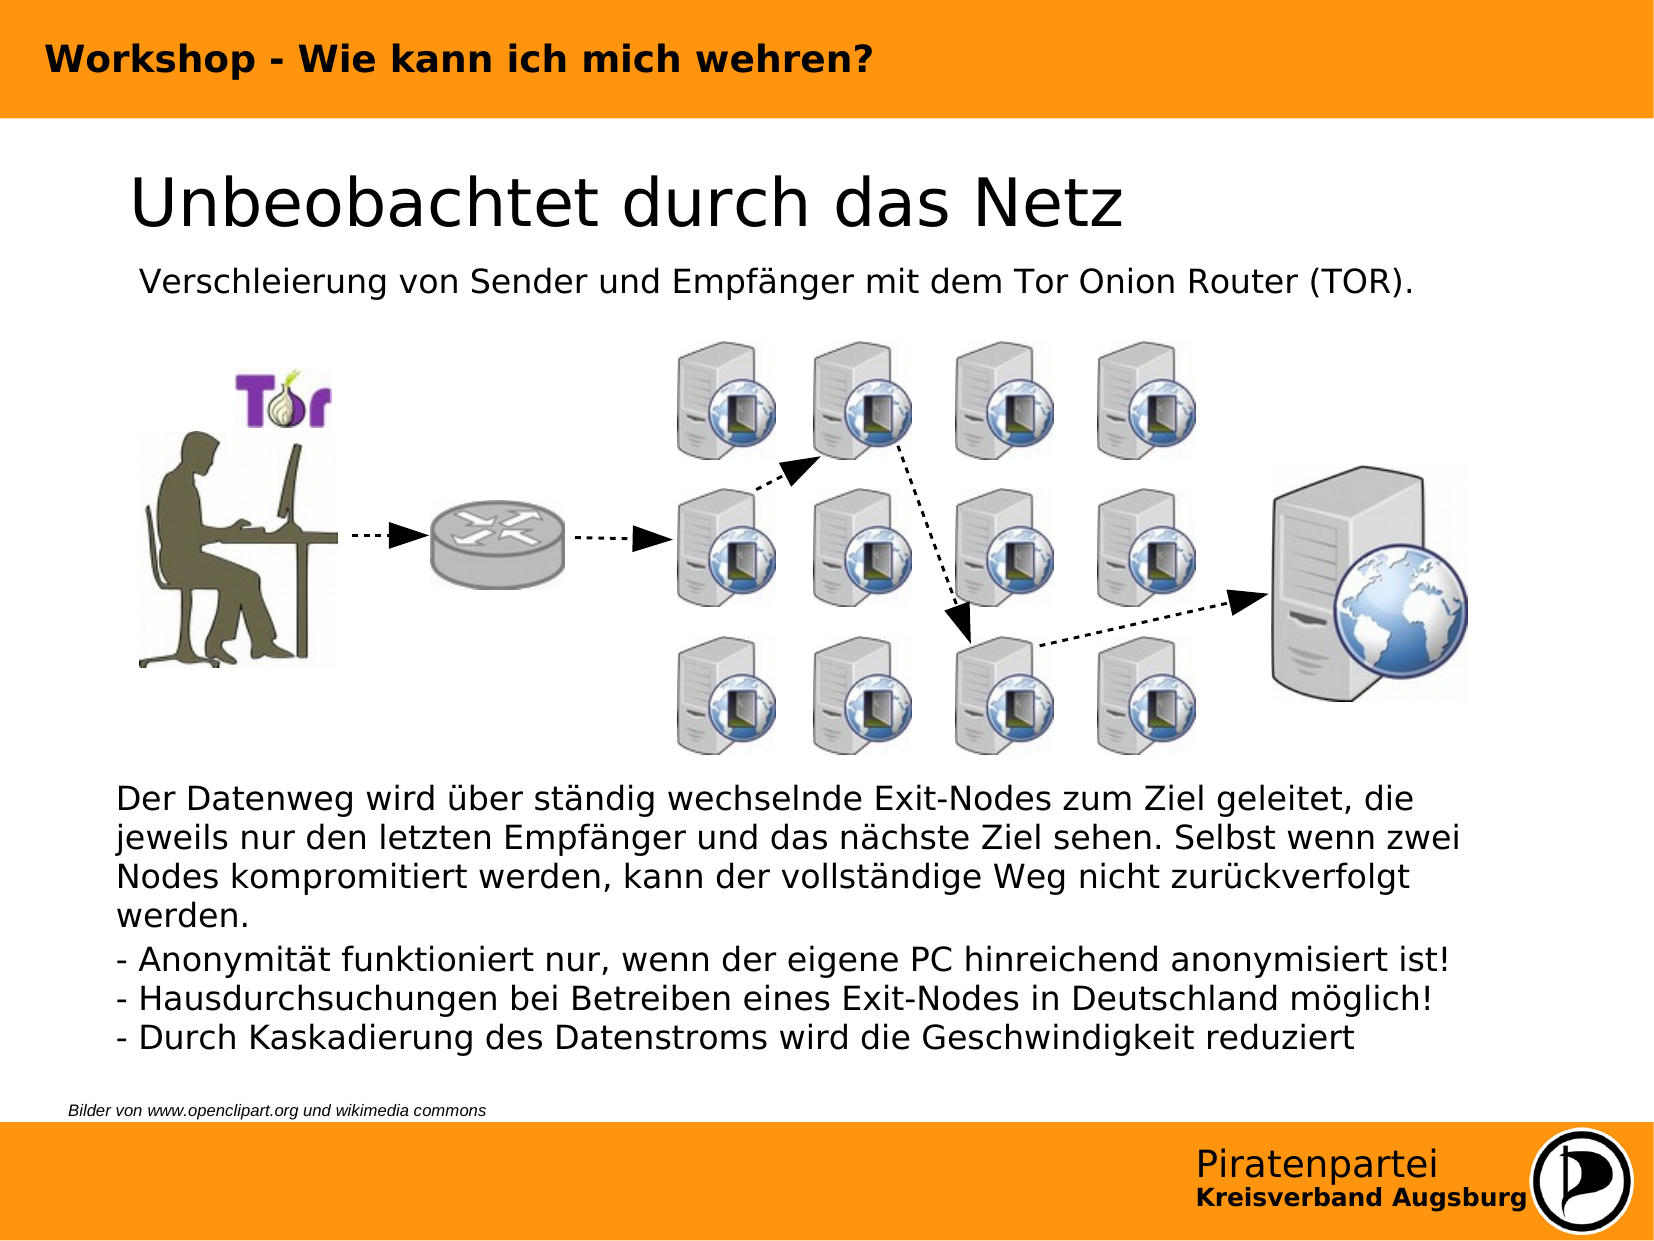

Workshop - Wie kann ich mich wehren?
Unbeobachtet durch das Netz
Verschleierung von Sender und Empfänger mit dem Tor Onion Router (TOR).
Der Datenweg wird über ständig wechselnde Exit-Nodes zum Ziel geleitet, die jeweils nur den letzten Empfänger und das nächste Ziel sehen. Selbst wenn zwei Nodes kompromitiert werden, kann der vollständige Weg nicht zurückverfolgt werden.
- Anonymität funktioniert nur, wenn der eigene PC hinreichend anonymisiert ist!
- Hausdurchsuchungen bei Betreiben eines Exit-Nodes in Deutschland möglich!
- Durch Kaskadierung des Datenstroms wird die Geschwindigkeit reduziert
Bilder von www.openclipart.org und wikimedia commons